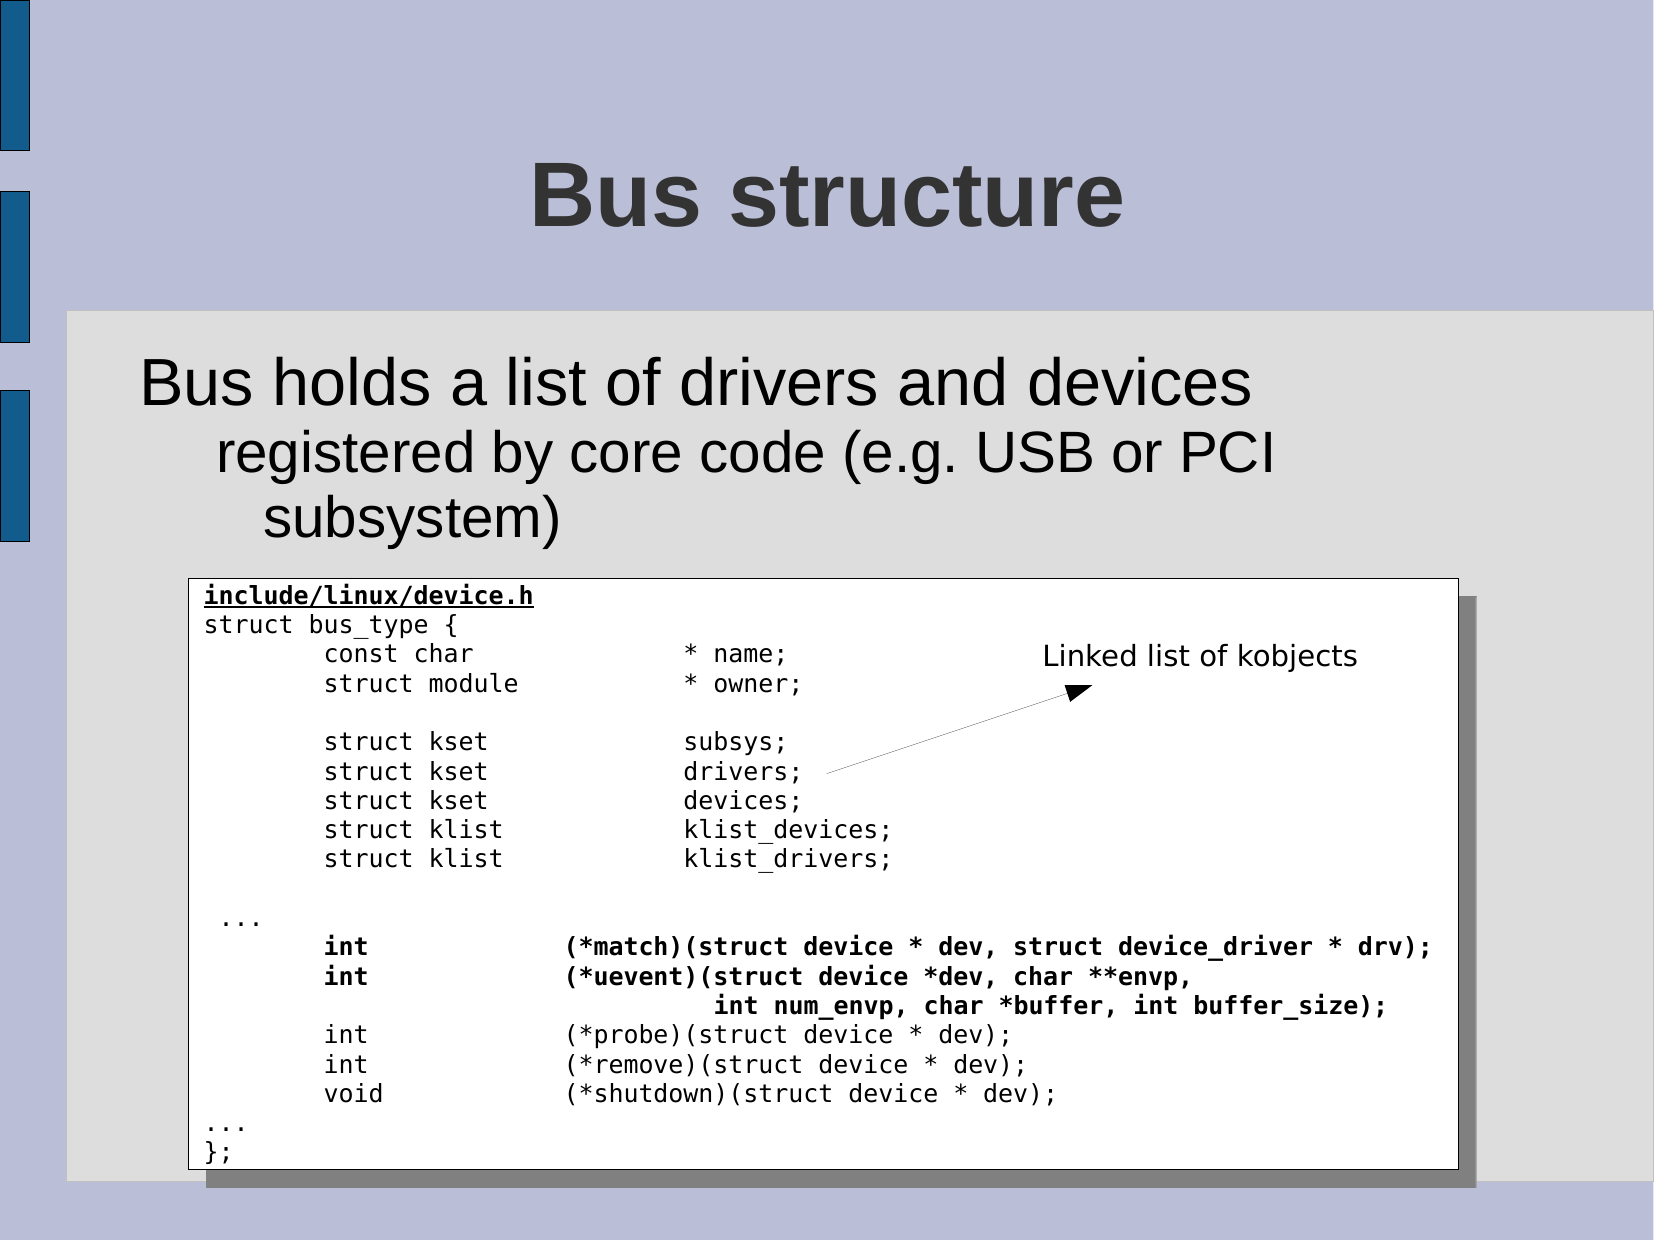

# Bus structure
Bus holds a list of drivers and devices
registered by core code (e.g. USB or PCI subsystem)
include/linux/device.h
struct bus_type {
 const char * name;
 struct module * owner;
 struct kset subsys;
 struct kset drivers;
 struct kset devices;
 struct klist klist_devices;
 struct klist klist_drivers;
 ...
 int (*match)(struct device * dev, struct device_driver * drv);
 int (*uevent)(struct device *dev, char **envp,
 int num_envp, char *buffer, int buffer_size);
 int (*probe)(struct device * dev);
 int (*remove)(struct device * dev);
 void (*shutdown)(struct device * dev);
...
};
Linked list of kobjects